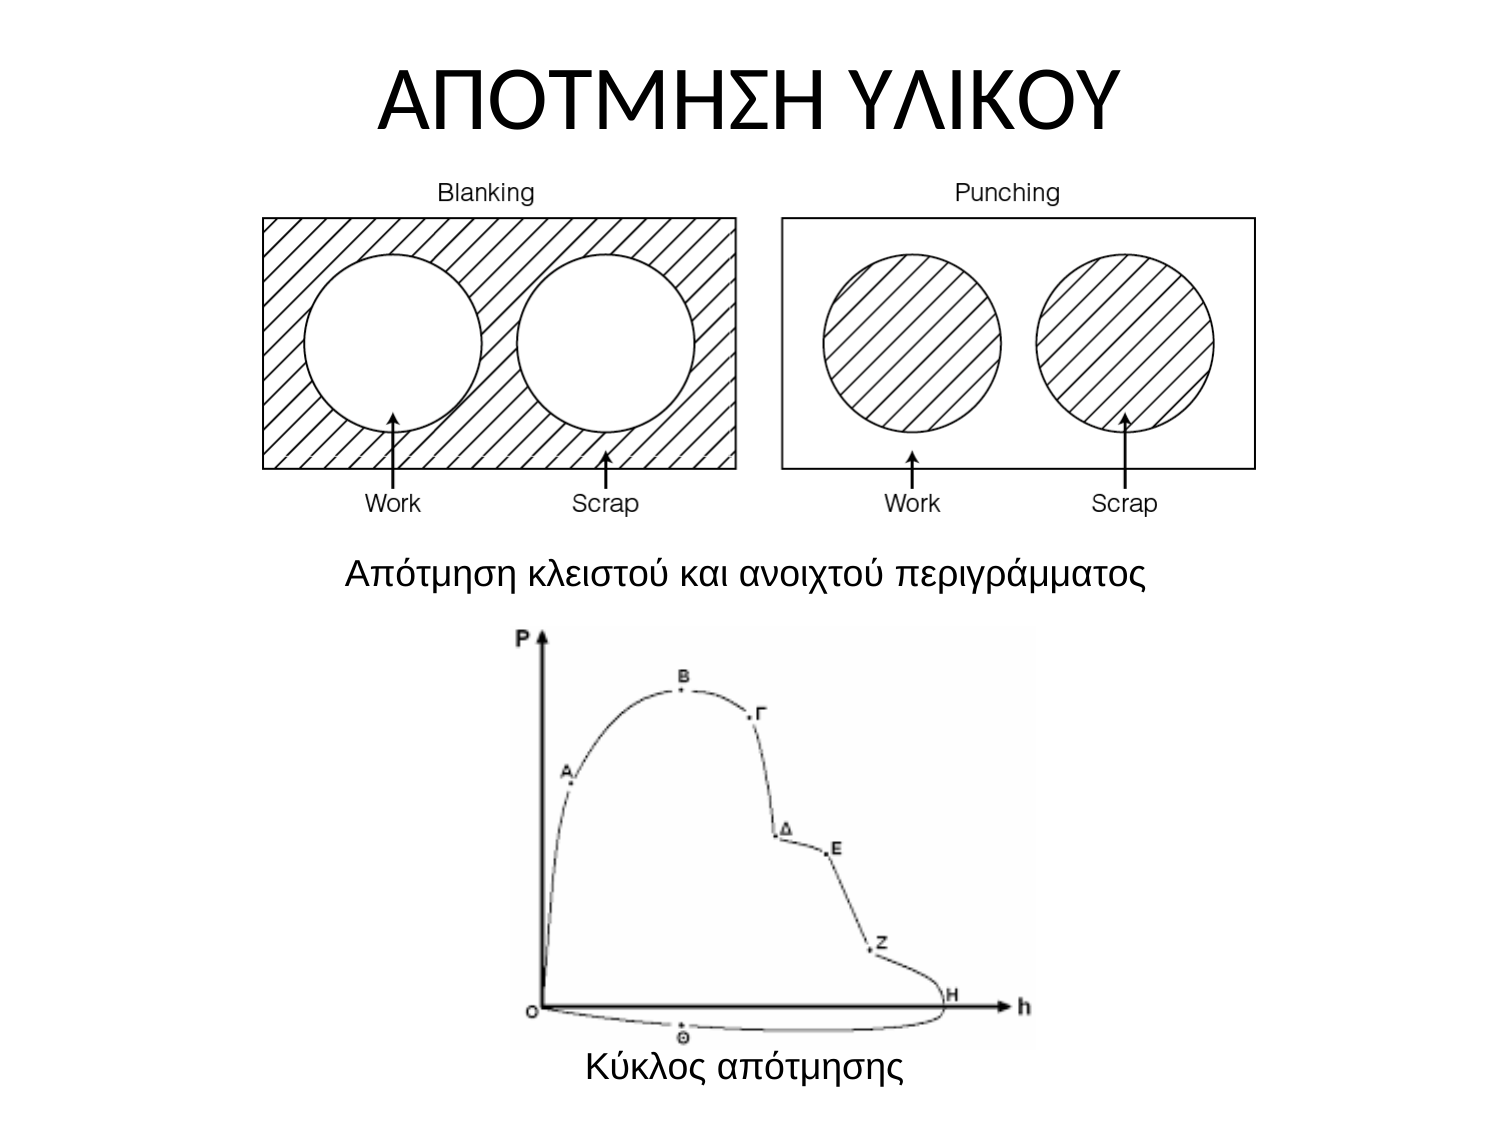

# ΑΠΟΤΜΗΣΗ ΥΛΙΚΟΥ
Απότμηση κλειστού και ανοιχτού περιγράμματος
Κύκλος απότμησης